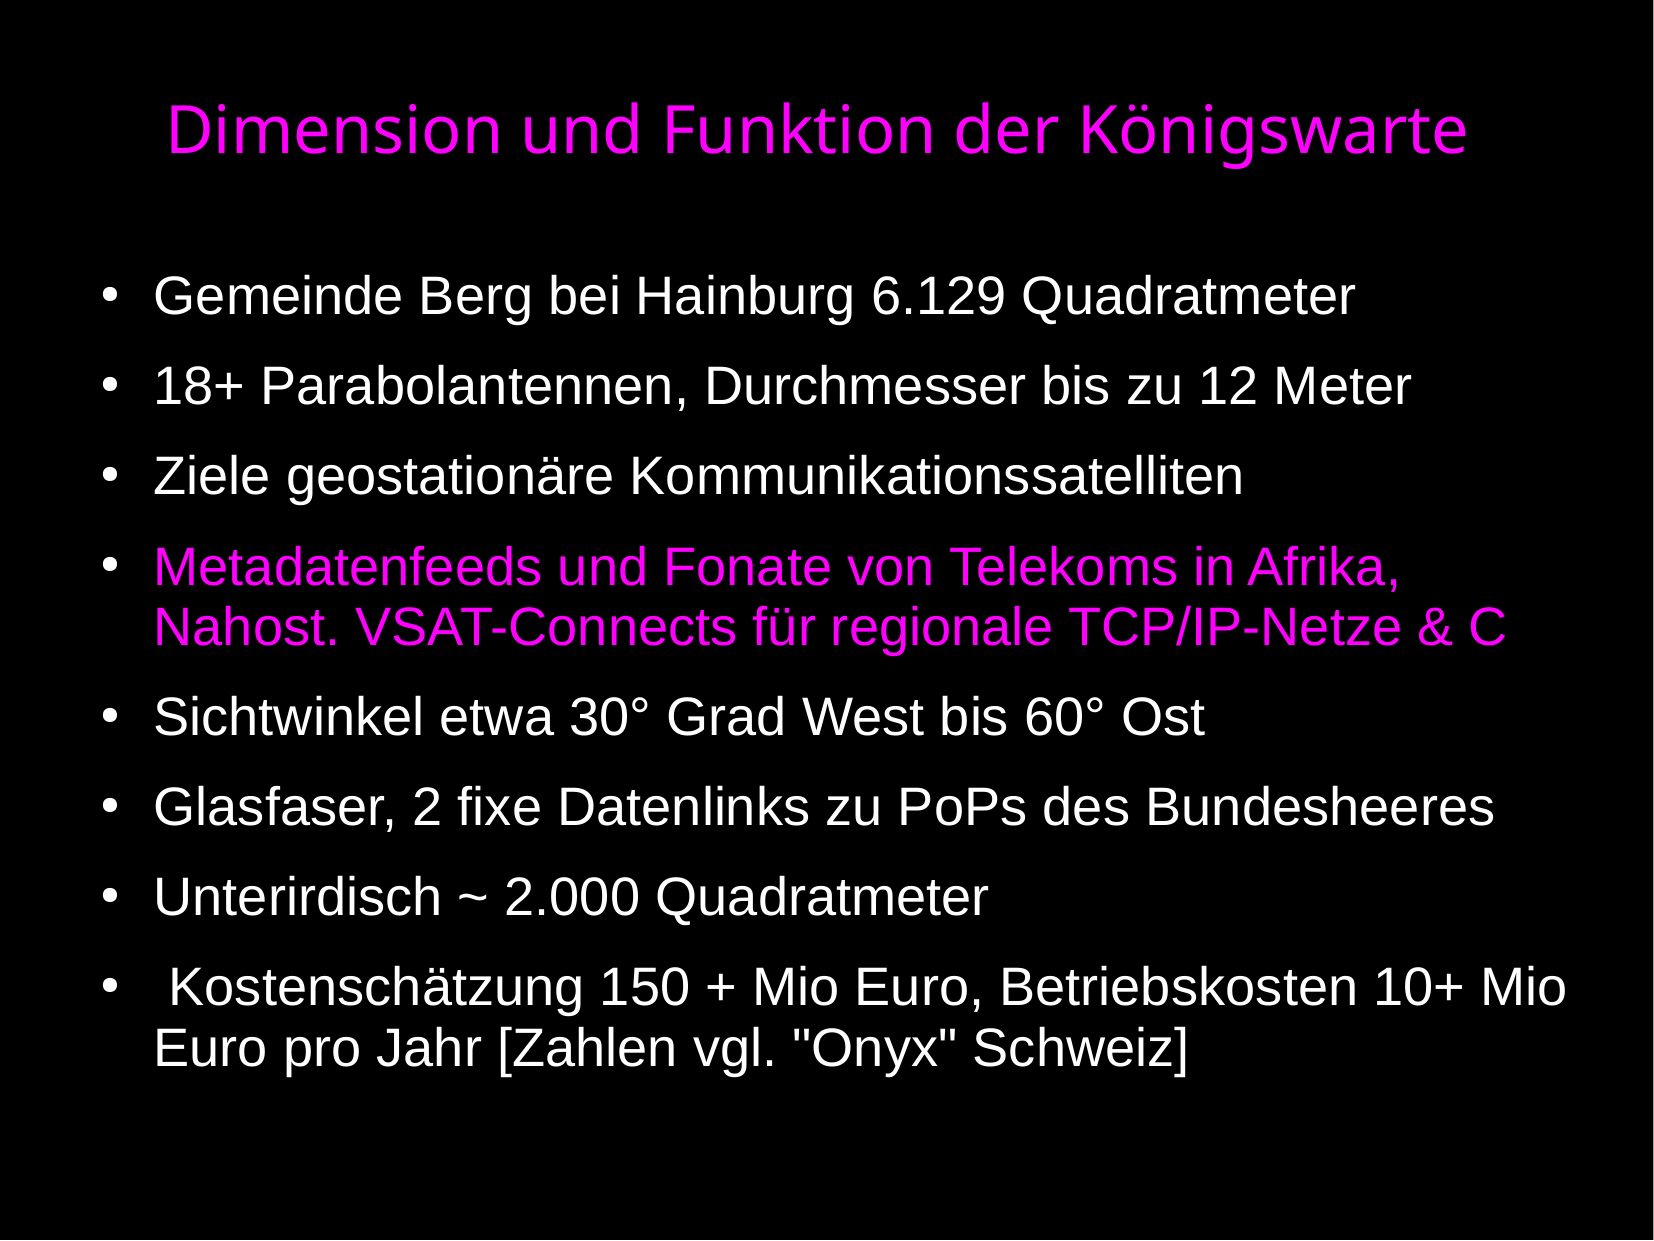

# Dimension und Funktion der Königswarte
Gemeinde Berg bei Hainburg 6.129 Quadratmeter
18+ Parabolantennen, Durchmesser bis zu 12 Meter
Ziele geostationäre Kommunikationssatelliten
Metadatenfeeds und Fonate von Telekoms in Afrika, Nahost. VSAT-Connects für regionale TCP/IP-Netze & C
Sichtwinkel etwa 30° Grad West bis 60° Ost
Glasfaser, 2 fixe Datenlinks zu PoPs des Bundesheeres
Unterirdisch ~ 2.000 Quadratmeter
 Kostenschätzung 150 + Mio Euro, Betriebskosten 10+ Mio Euro pro Jahr [Zahlen vgl. "Onyx" Schweiz]